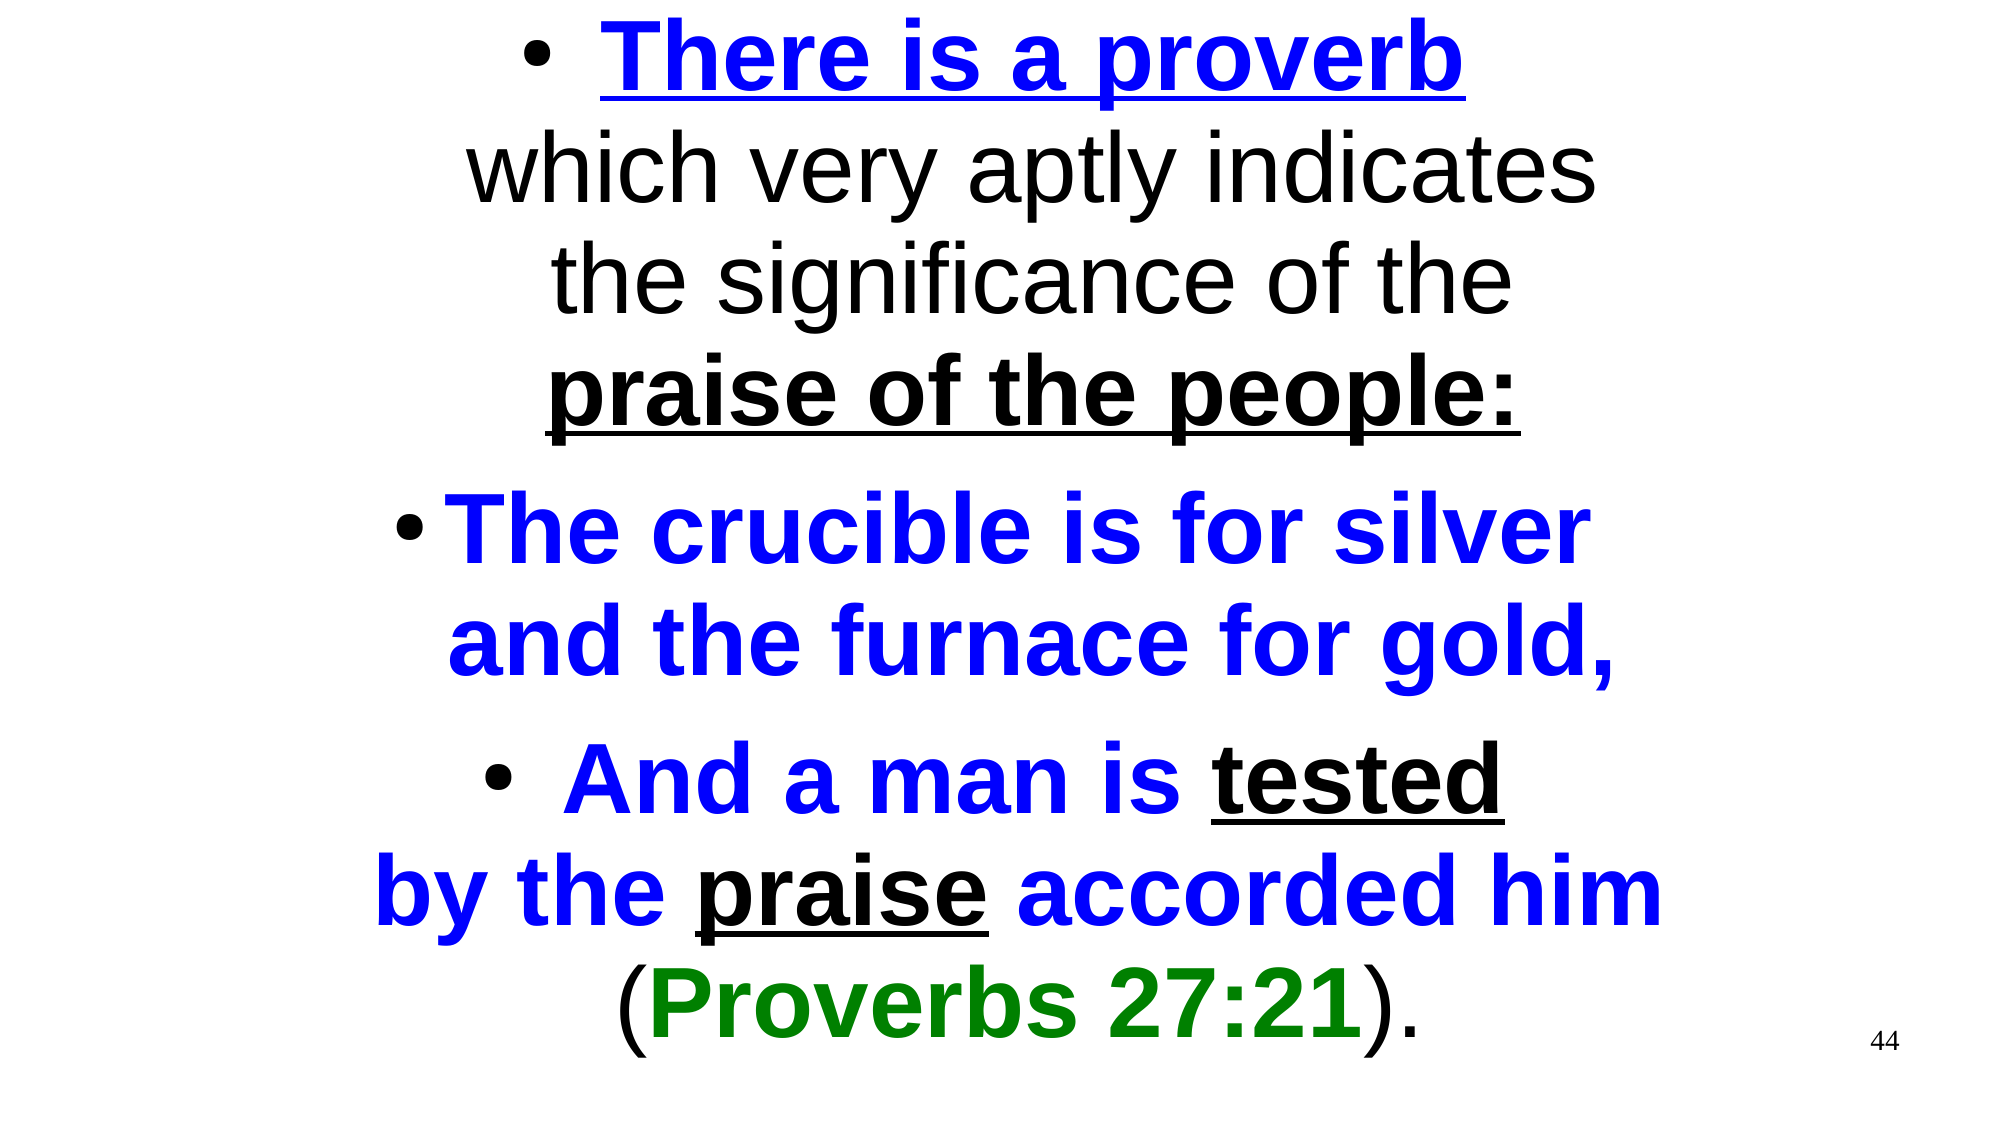

# There is a proverb which very aptly indicates the significance of the praise of the people:
The crucible is for silver
and the furnace for gold,
 And a man is tested
by the praise accorded him
(Proverbs 27:21).
44